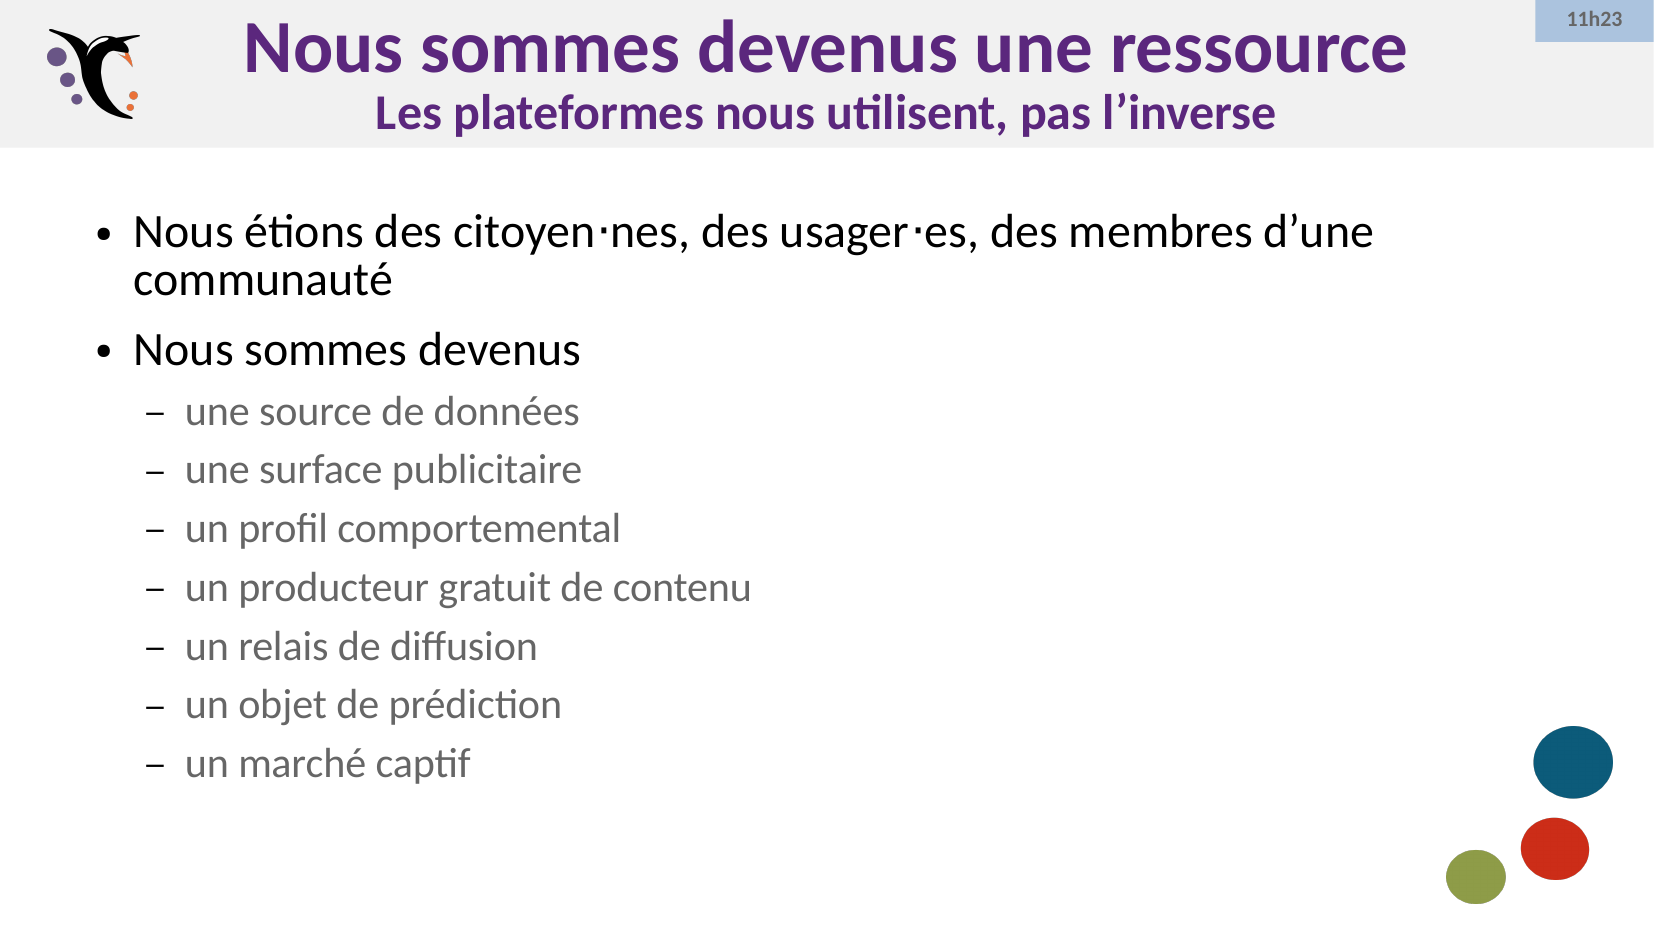

11h23
# Nous sommes devenus une ressource Les plateformes nous utilisent, pas l’inverse
Nous étions des citoyen⋅nes, des usager⋅es, des membres d’une communauté
Nous sommes devenus
une source de données
une surface publicitaire
un profil comportemental
un producteur gratuit de contenu
un relais de diffusion
un objet de prédiction
un marché captif